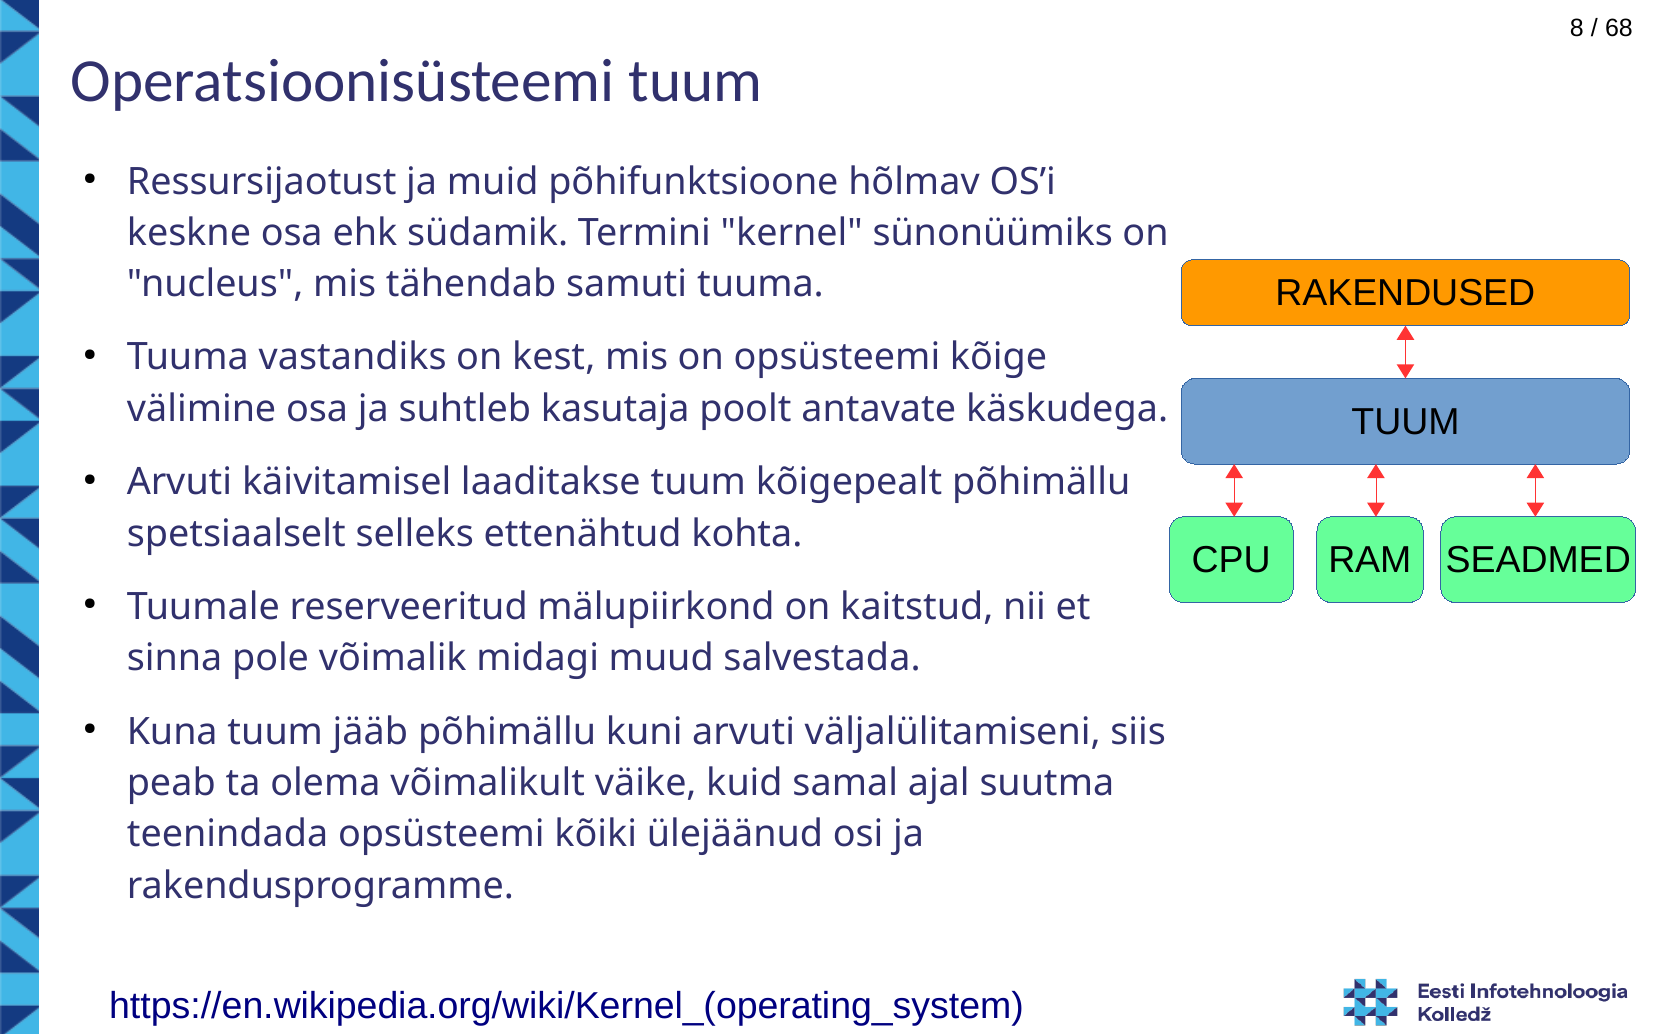

# Operatsioonisüsteemi tuum
Ressursijaotust ja muid põhifunktsioone hõlmav OS’i keskne osa ehk südamik. Termini "kernel" sünonüümiks on "nucleus", mis tähendab samuti tuuma.
Tuuma vastandiks on kest, mis on opsüsteemi kõige välimine osa ja suhtleb kasutaja poolt antavate käskudega.
Arvuti käivitamisel laaditakse tuum kõigepealt põhimällu spetsiaalselt selleks ettenähtud kohta.
Tuumale reserveeritud mälupiirkond on kaitstud, nii et sinna pole võimalik midagi muud salvestada.
Kuna tuum jääb põhimällu kuni arvuti väljalülitamiseni, siis peab ta olema võimalikult väike, kuid samal ajal suutma teenindada opsüsteemi kõiki ülejäänud osi ja rakendusprogramme.
RAKENDUSED
TUUM
RAM
SEADMED
CPU
https://en.wikipedia.org/wiki/Kernel_(operating_system)